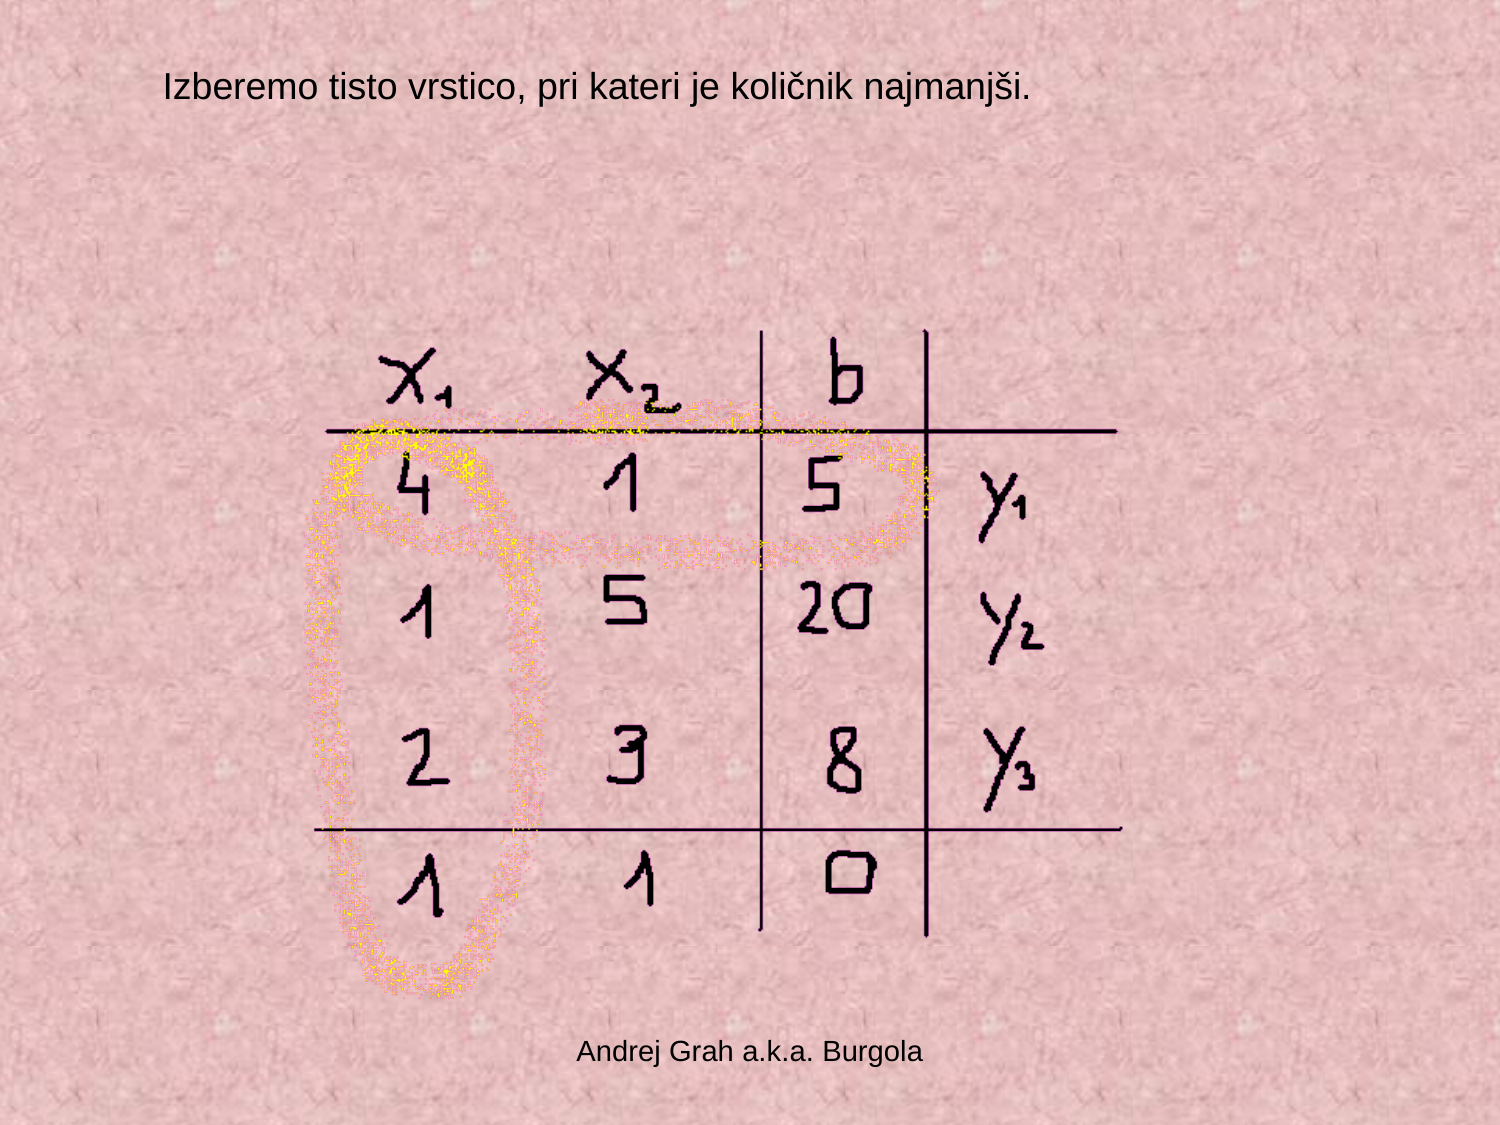

Izberemo tisto vrstico, pri kateri je količnik najmanjši.
Andrej Grah a.k.a. Burgola